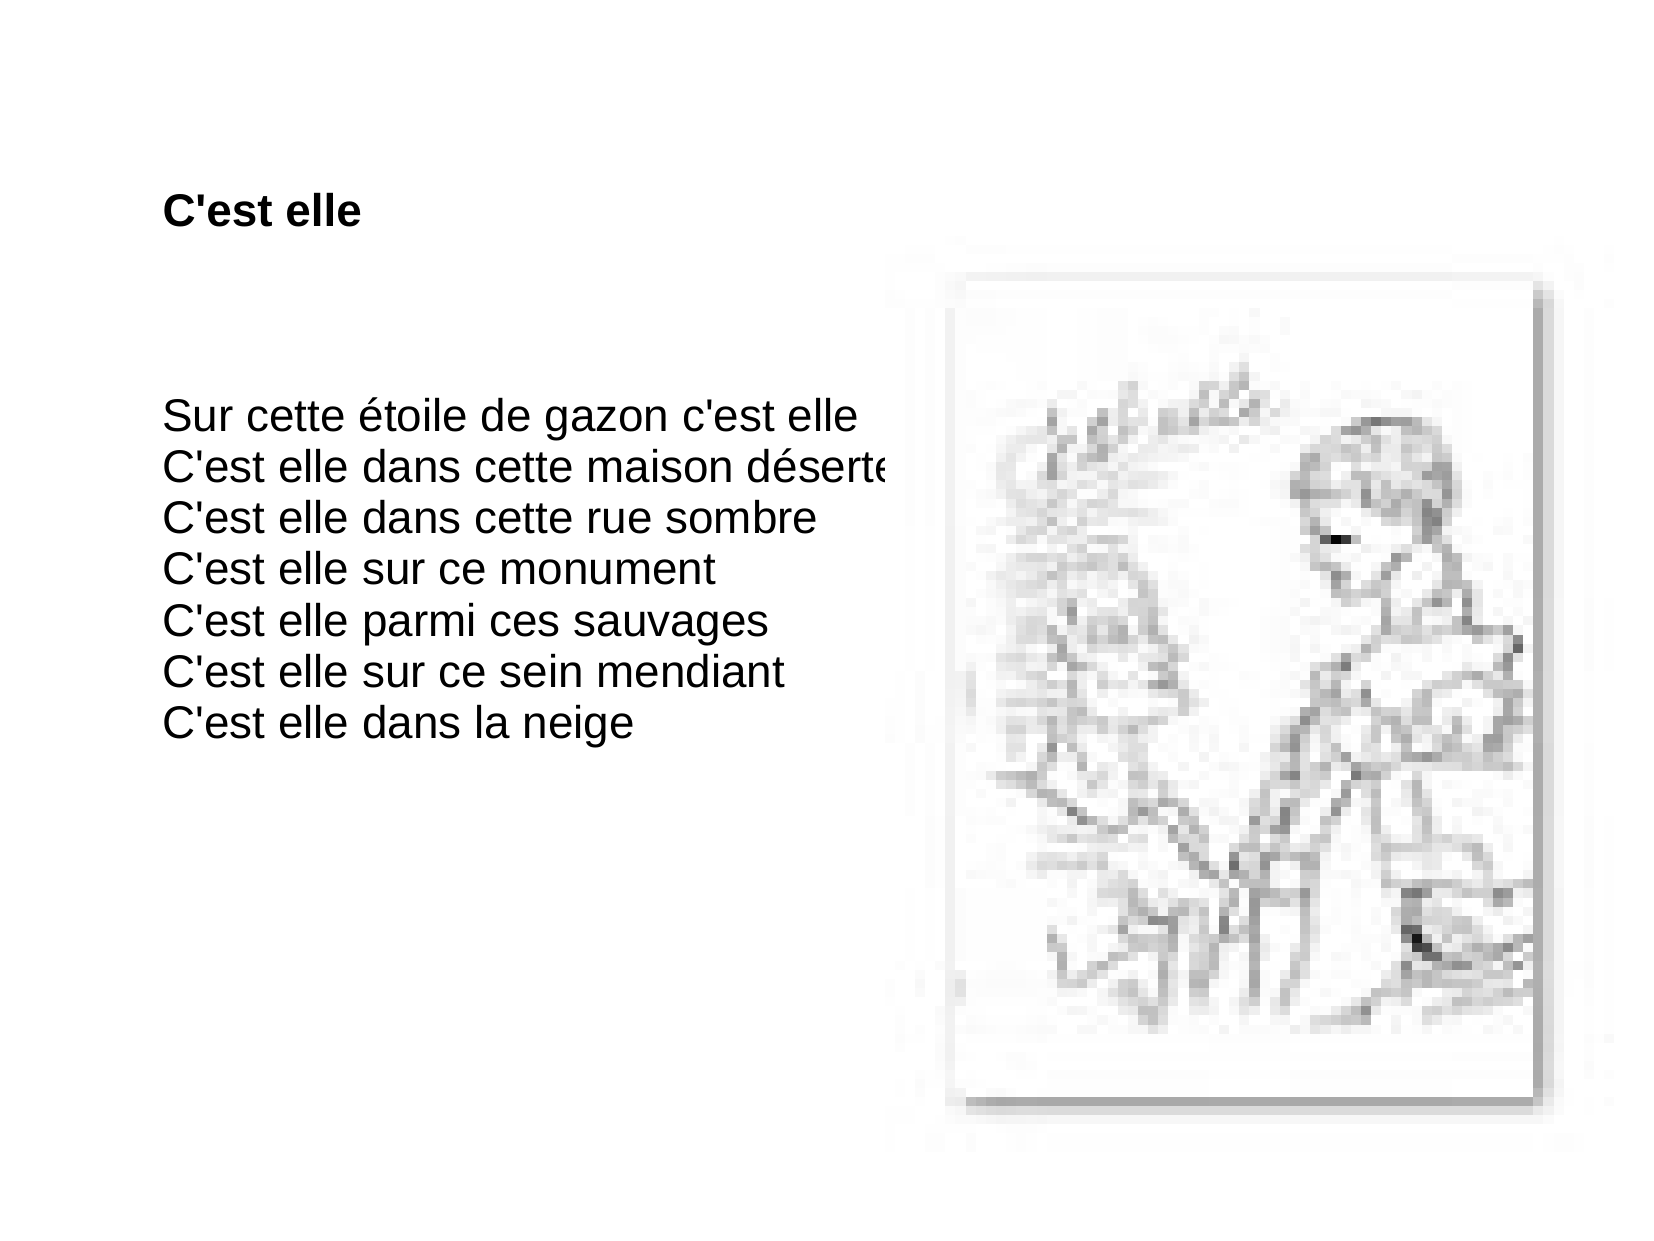

C'est elle
Sur cette étoile de gazon c'est elle
C'est elle dans cette maison déserte
C'est elle dans cette rue sombre
C'est elle sur ce monument
C'est elle parmi ces sauvages
C'est elle sur ce sein mendiant
C'est elle dans la neige